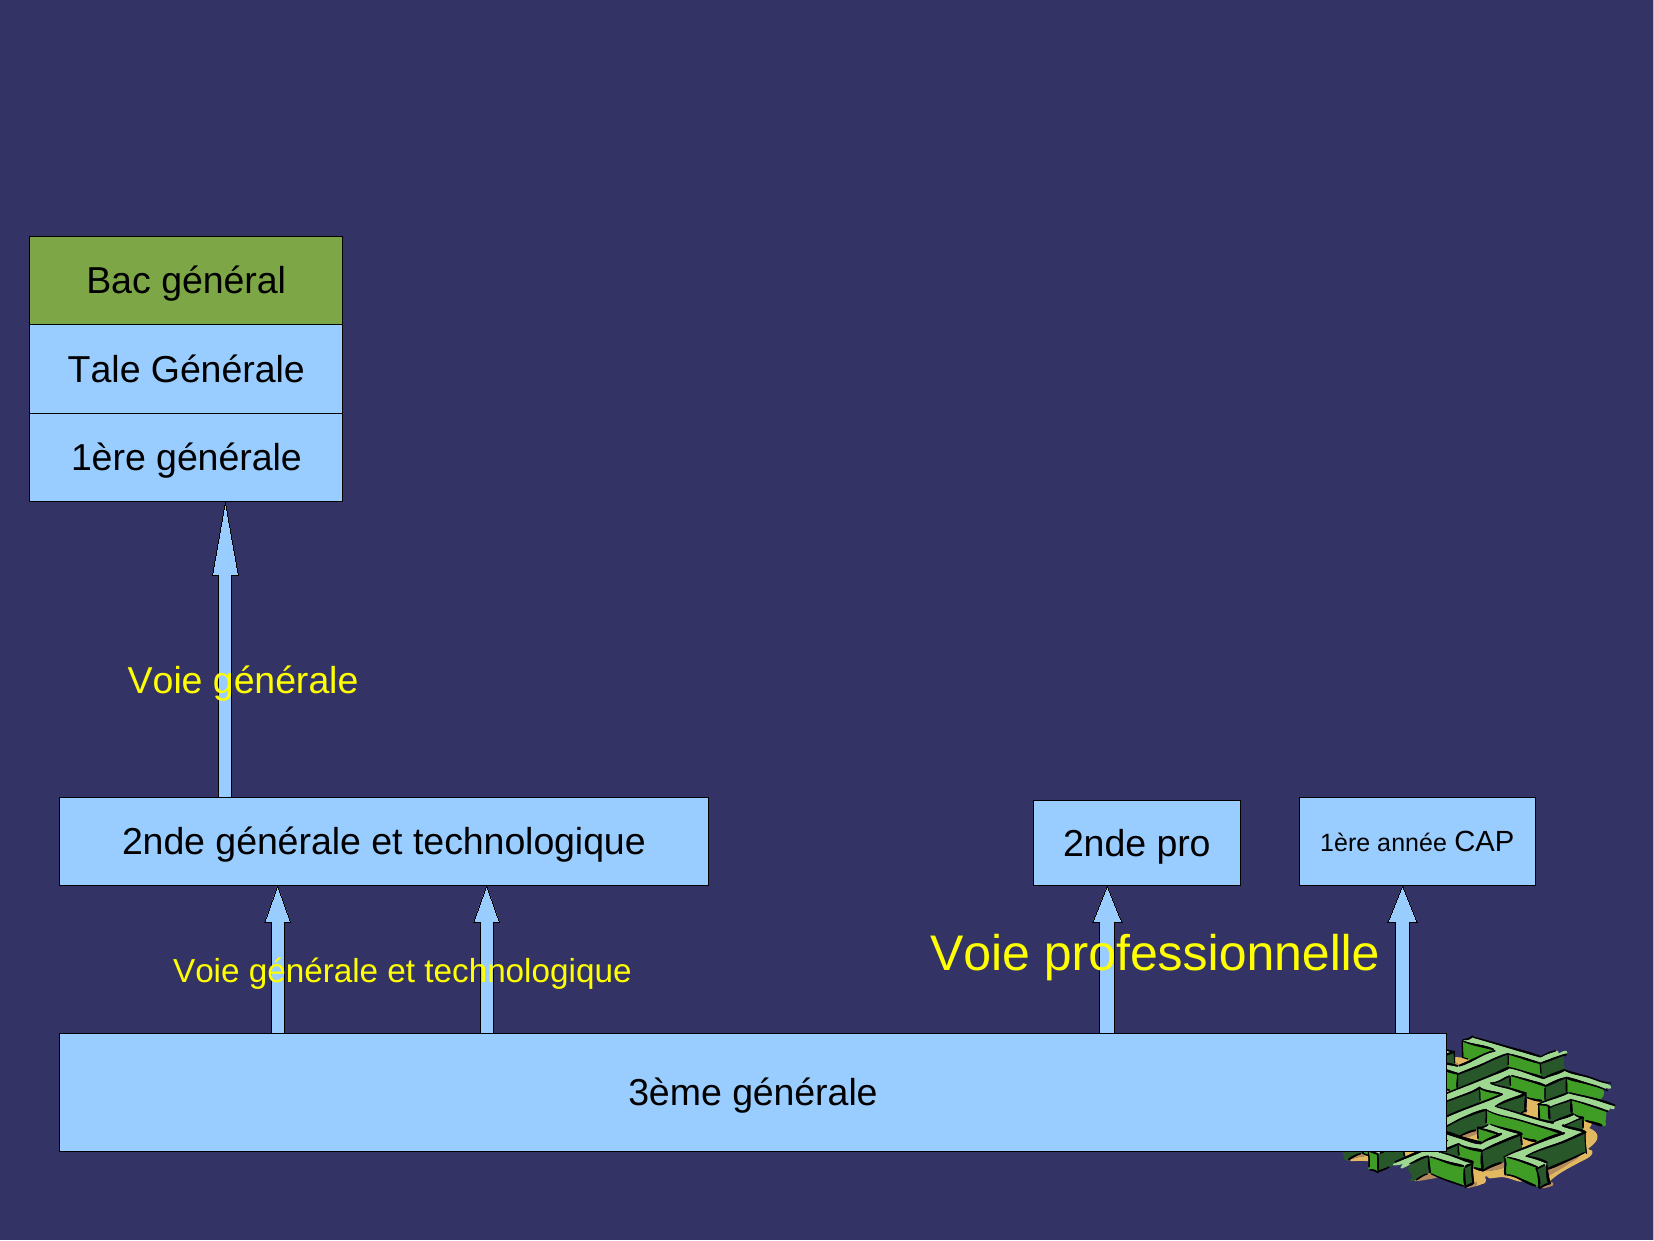

Bac général
Tale Générale
1ère générale
1ère générale
1ère générale
Voie générale
2nde générale et technologique
2nde générale et technologique
2nde générale et technologique
1ère année CAP
2nde pro
Voie professionnelle
Voie générale et technologique
3ème générale
3ème générale
3ème générale